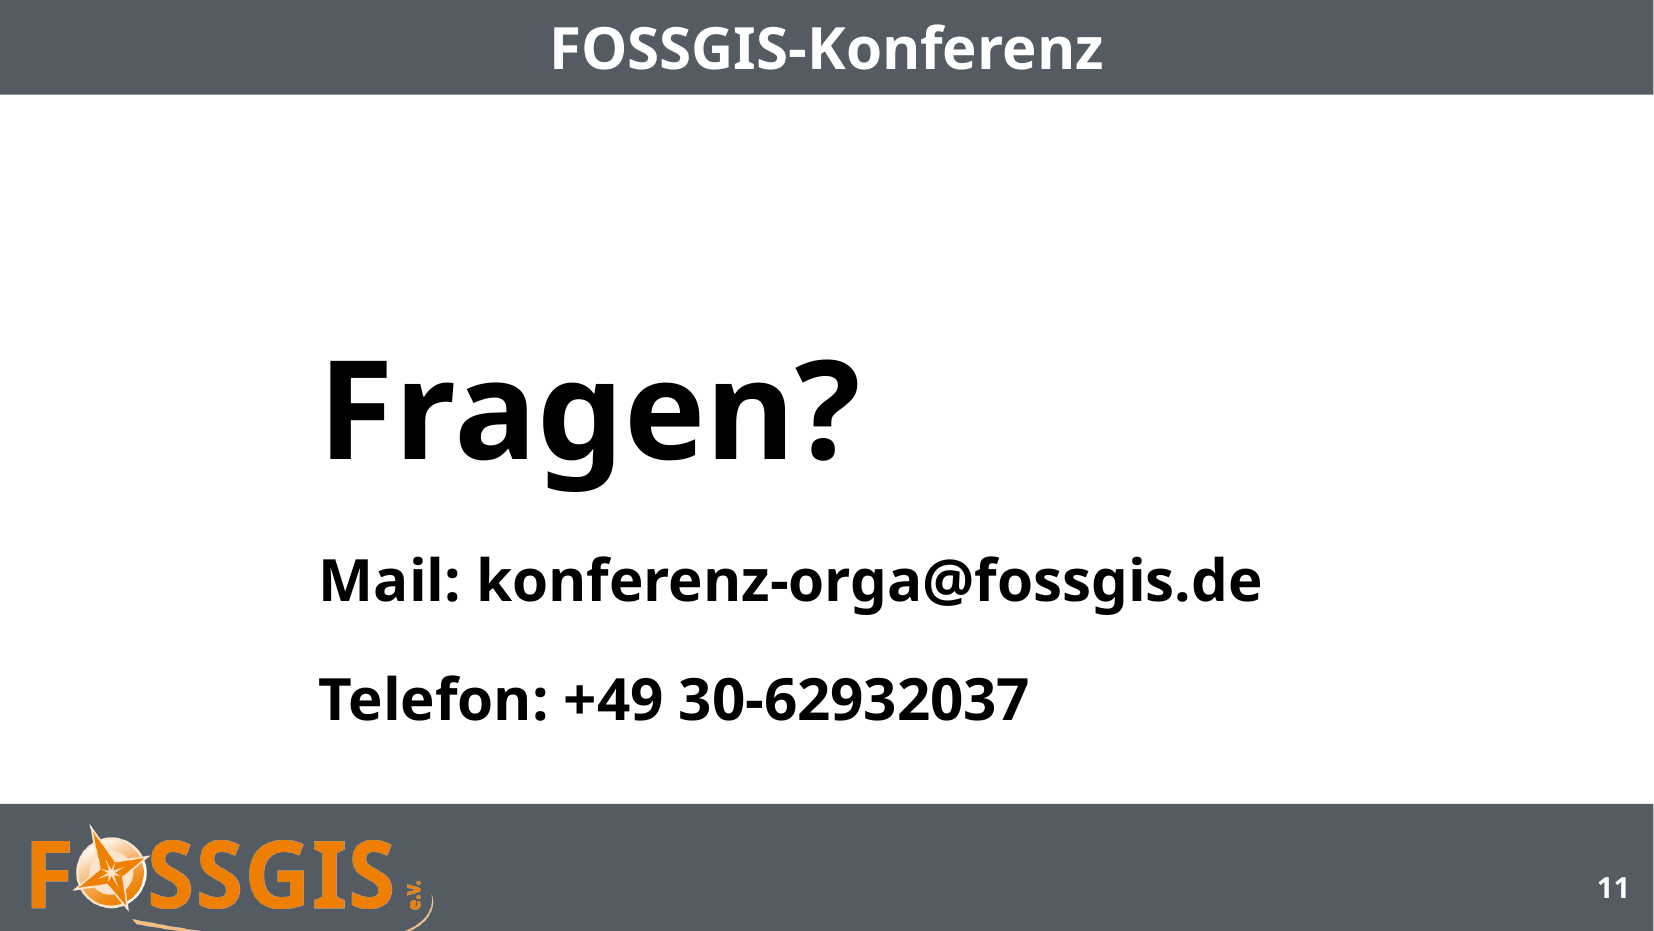

FOSSGIS-Konferenz
Fragen?
Mail: konferenz-orga@fossgis.de
Telefon: +49 30-62932037
#